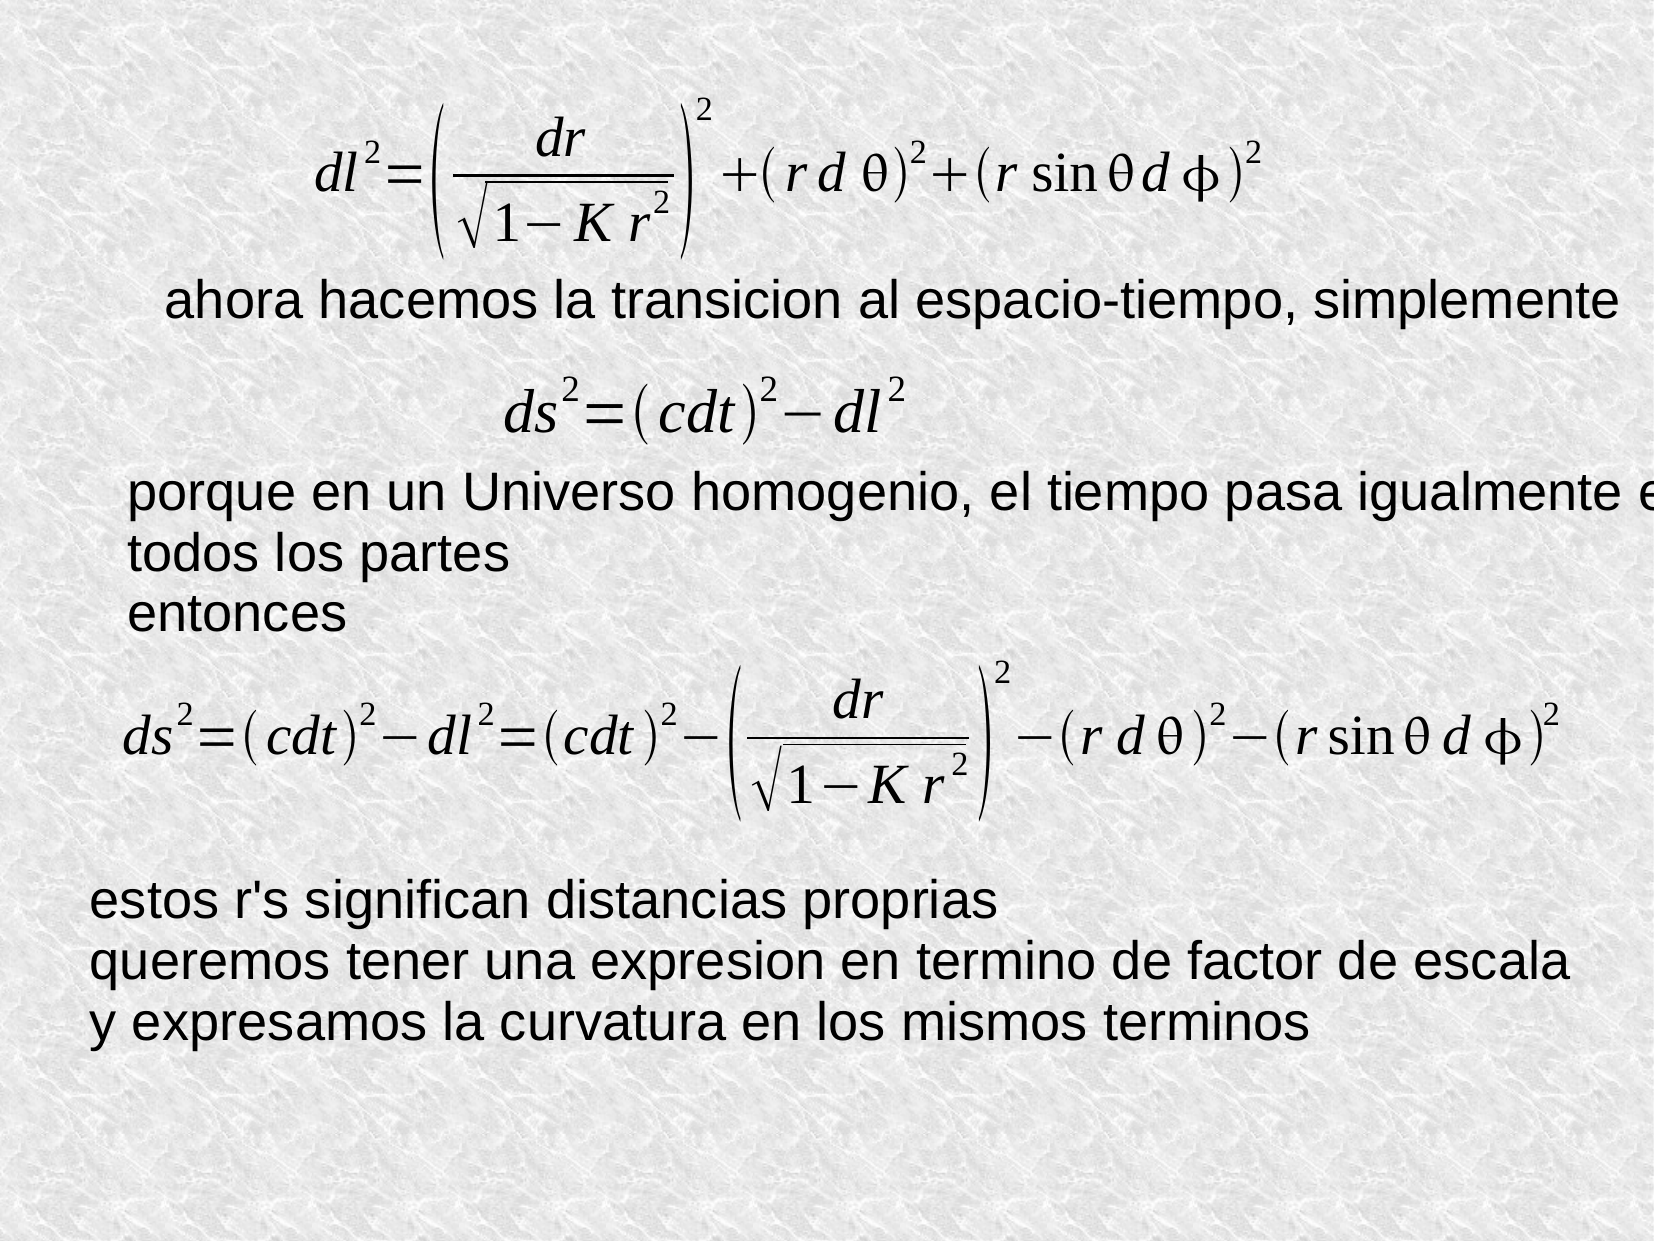

ahora hacemos la transicion al espacio-tiempo, simplemente
porque en un Universo homogenio, el tiempo pasa igualmente en
todos los partes
entonces
estos r's significan distancias proprias
queremos tener una expresion en termino de factor de escala
y expresamos la curvatura en los mismos terminos